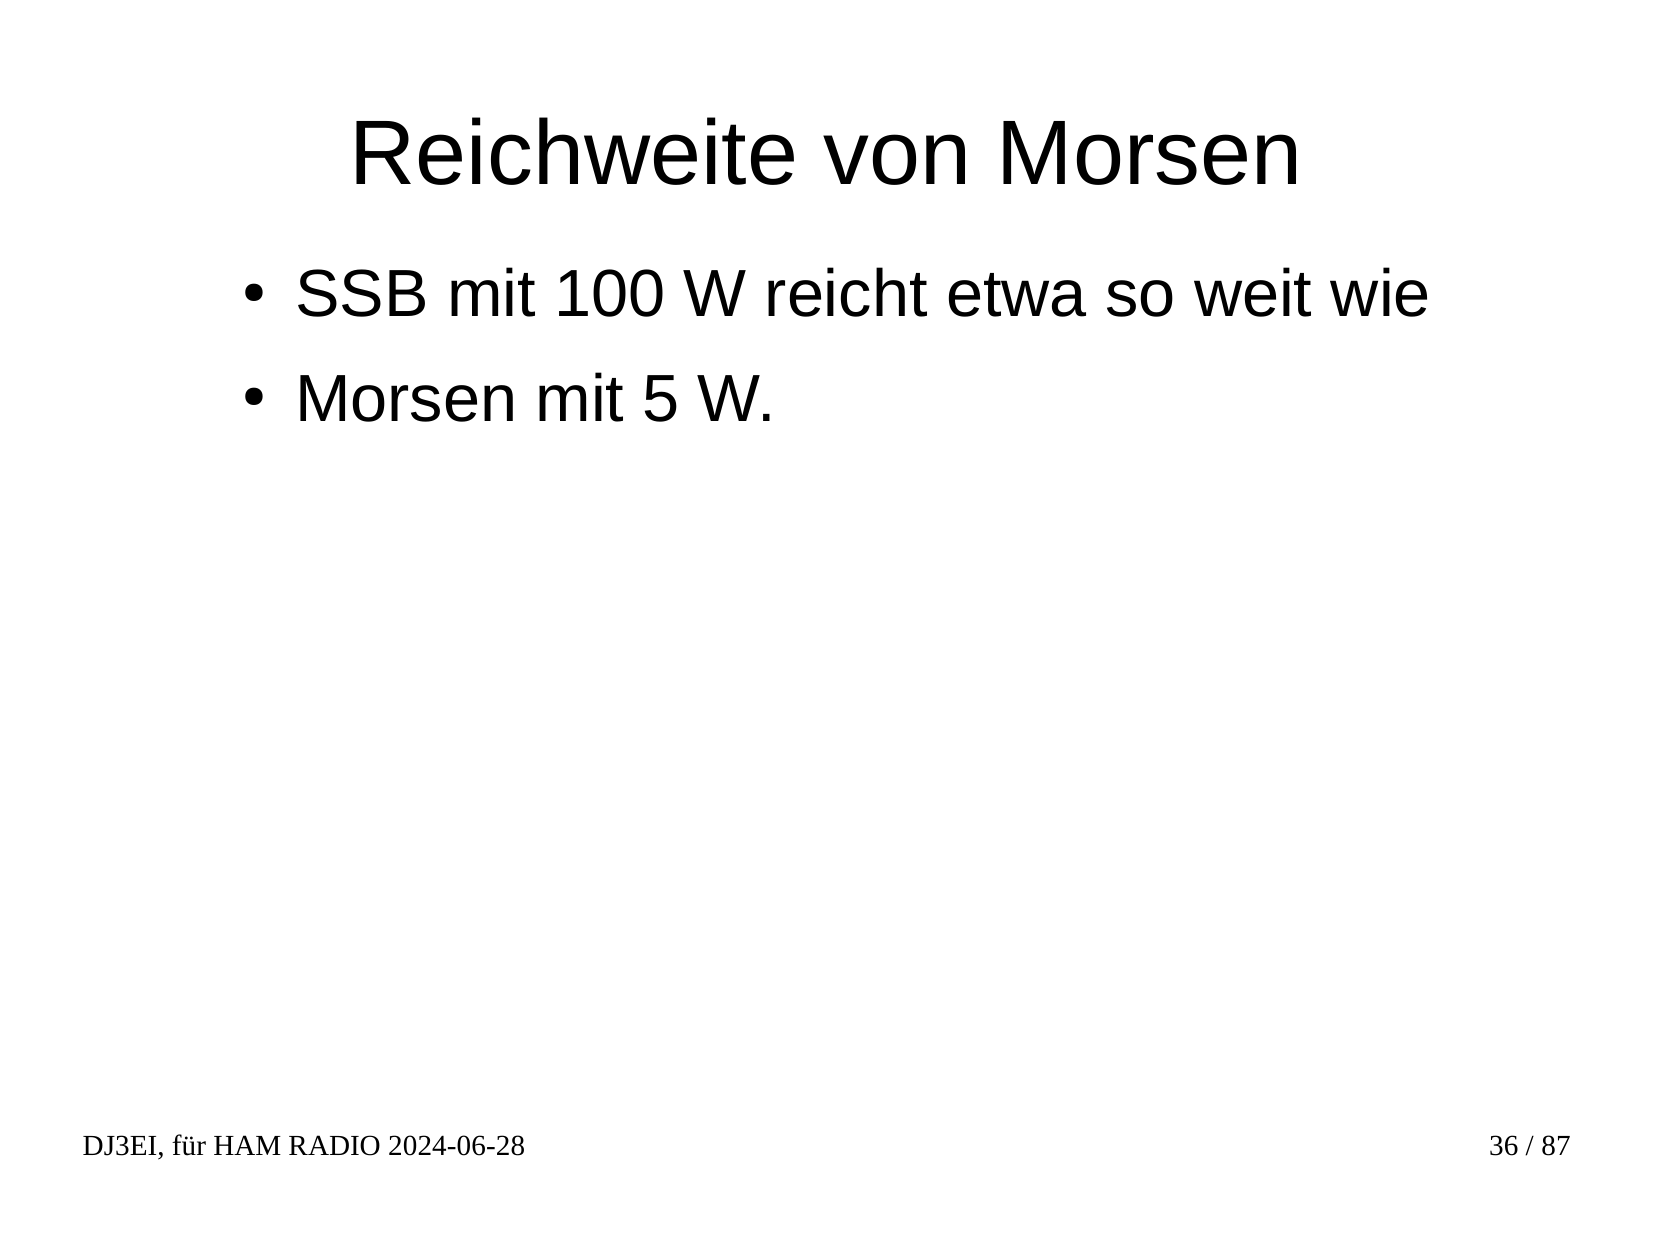

# Reichweite von Morsen
SSB mit 100 W reicht etwa so weit wie
Morsen mit 5 W.
36